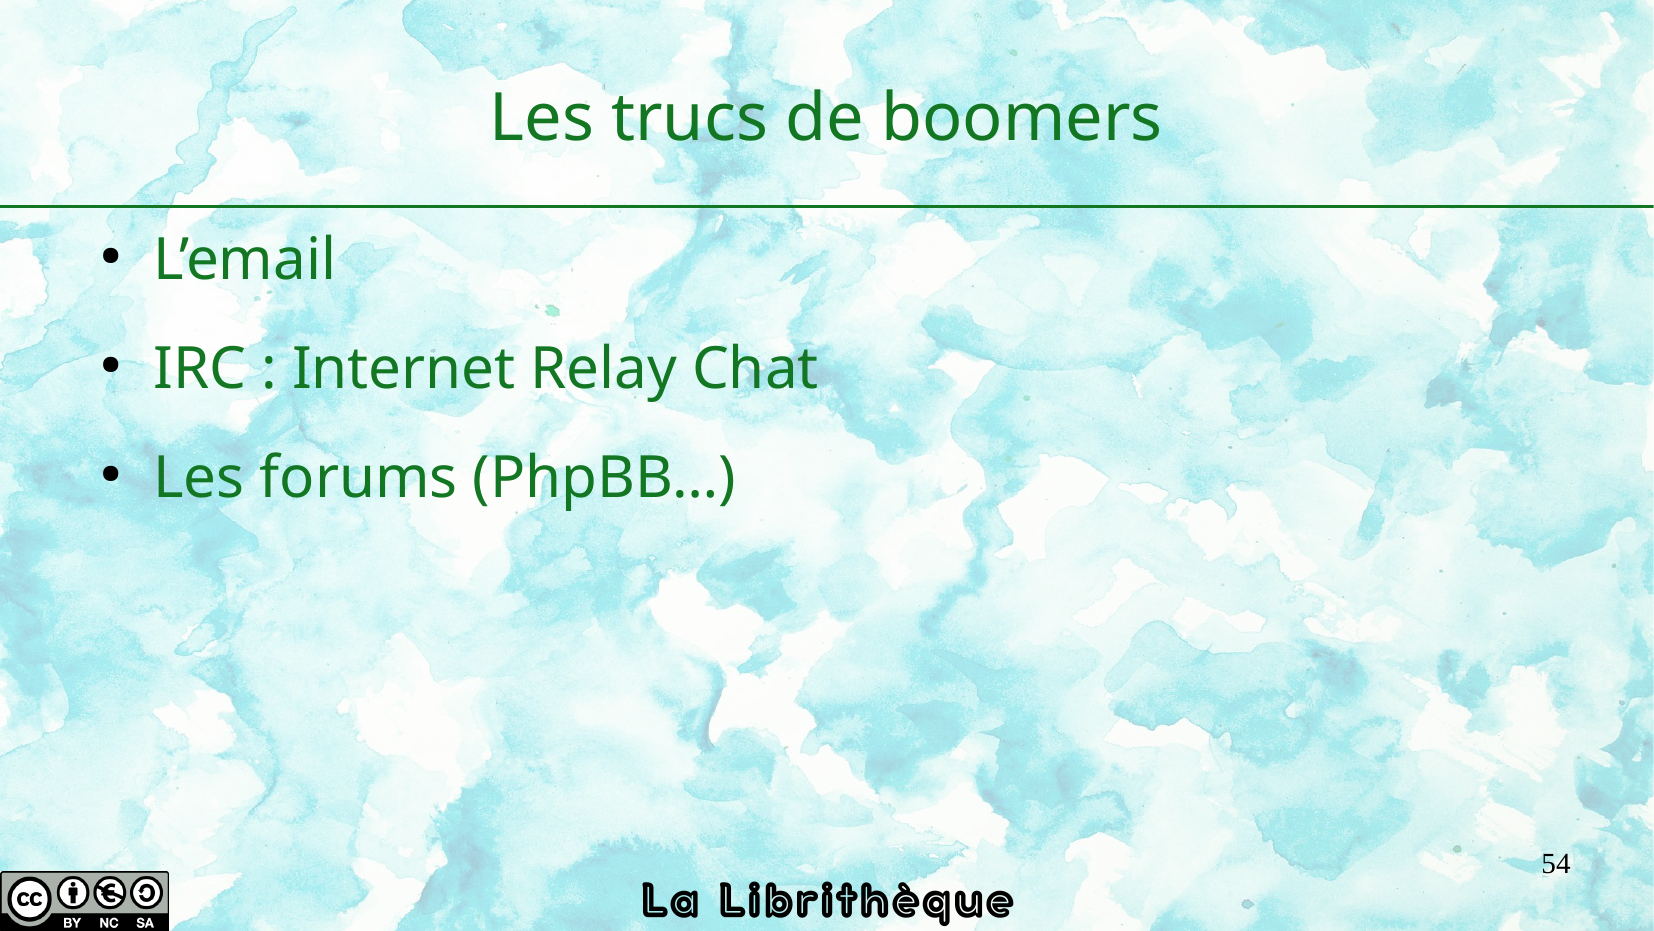

# Les trucs de boomers
L’email
IRC : Internet Relay Chat
Les forums (PhpBB…)
54